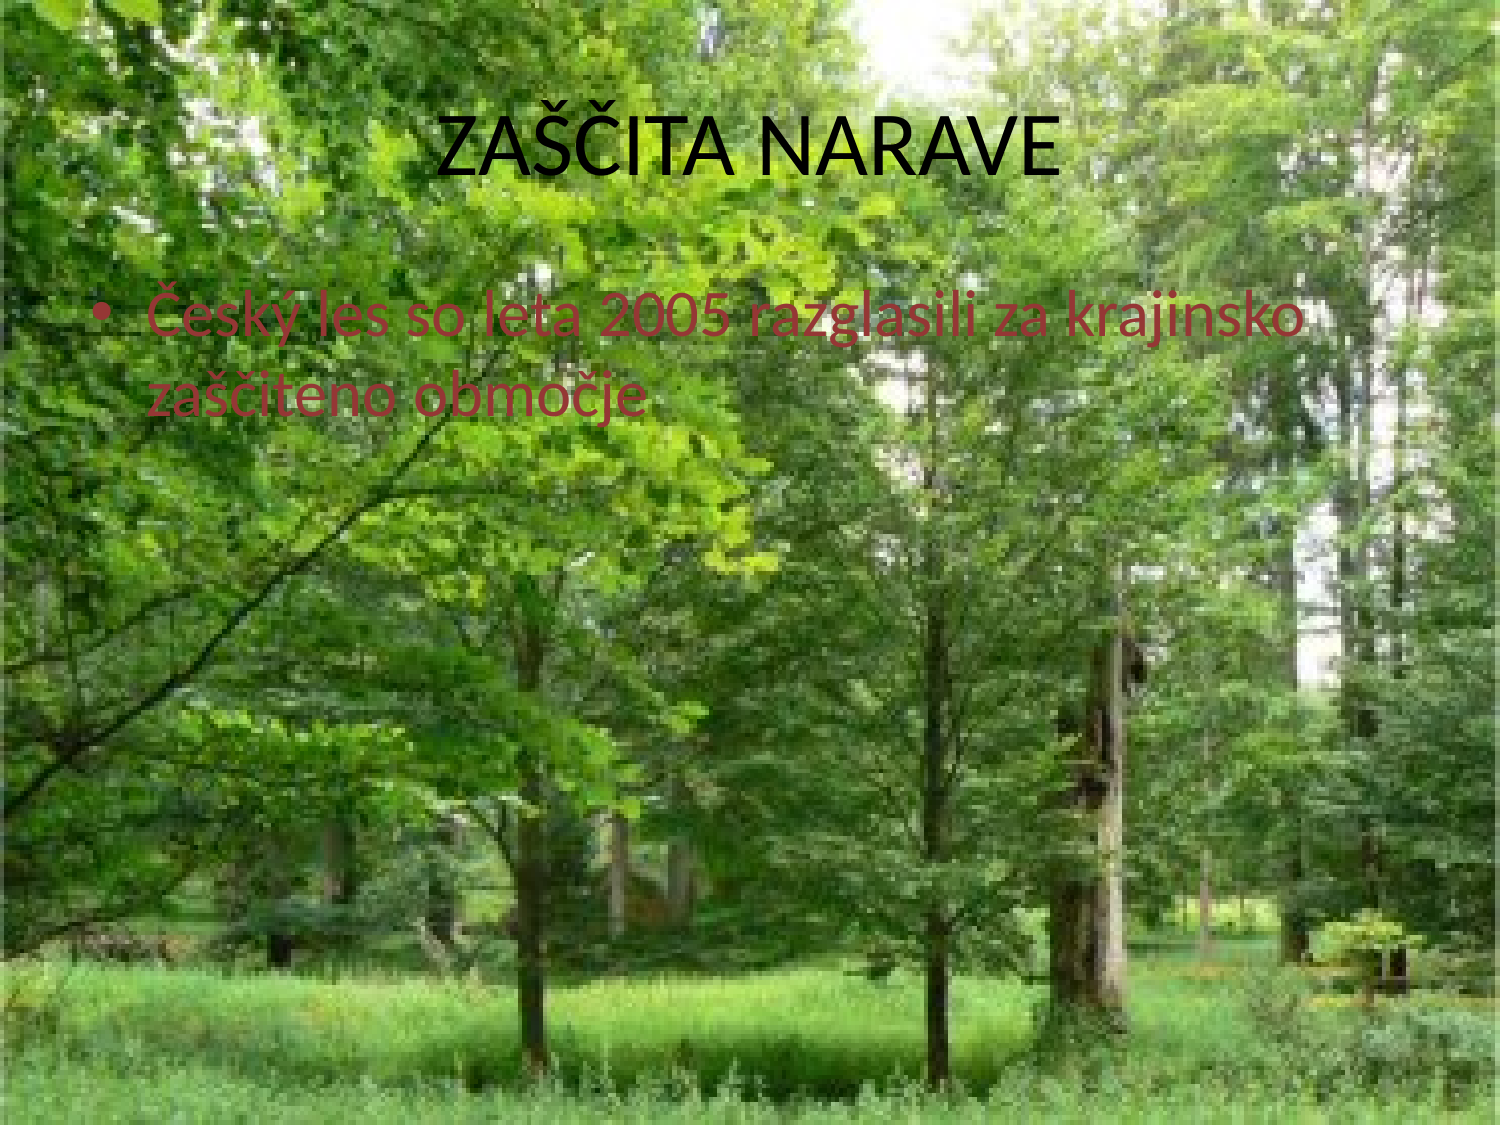

# ZAŠČITA NARAVE
Český les so leta 2005 razglasili za krajinsko zaščiteno območje